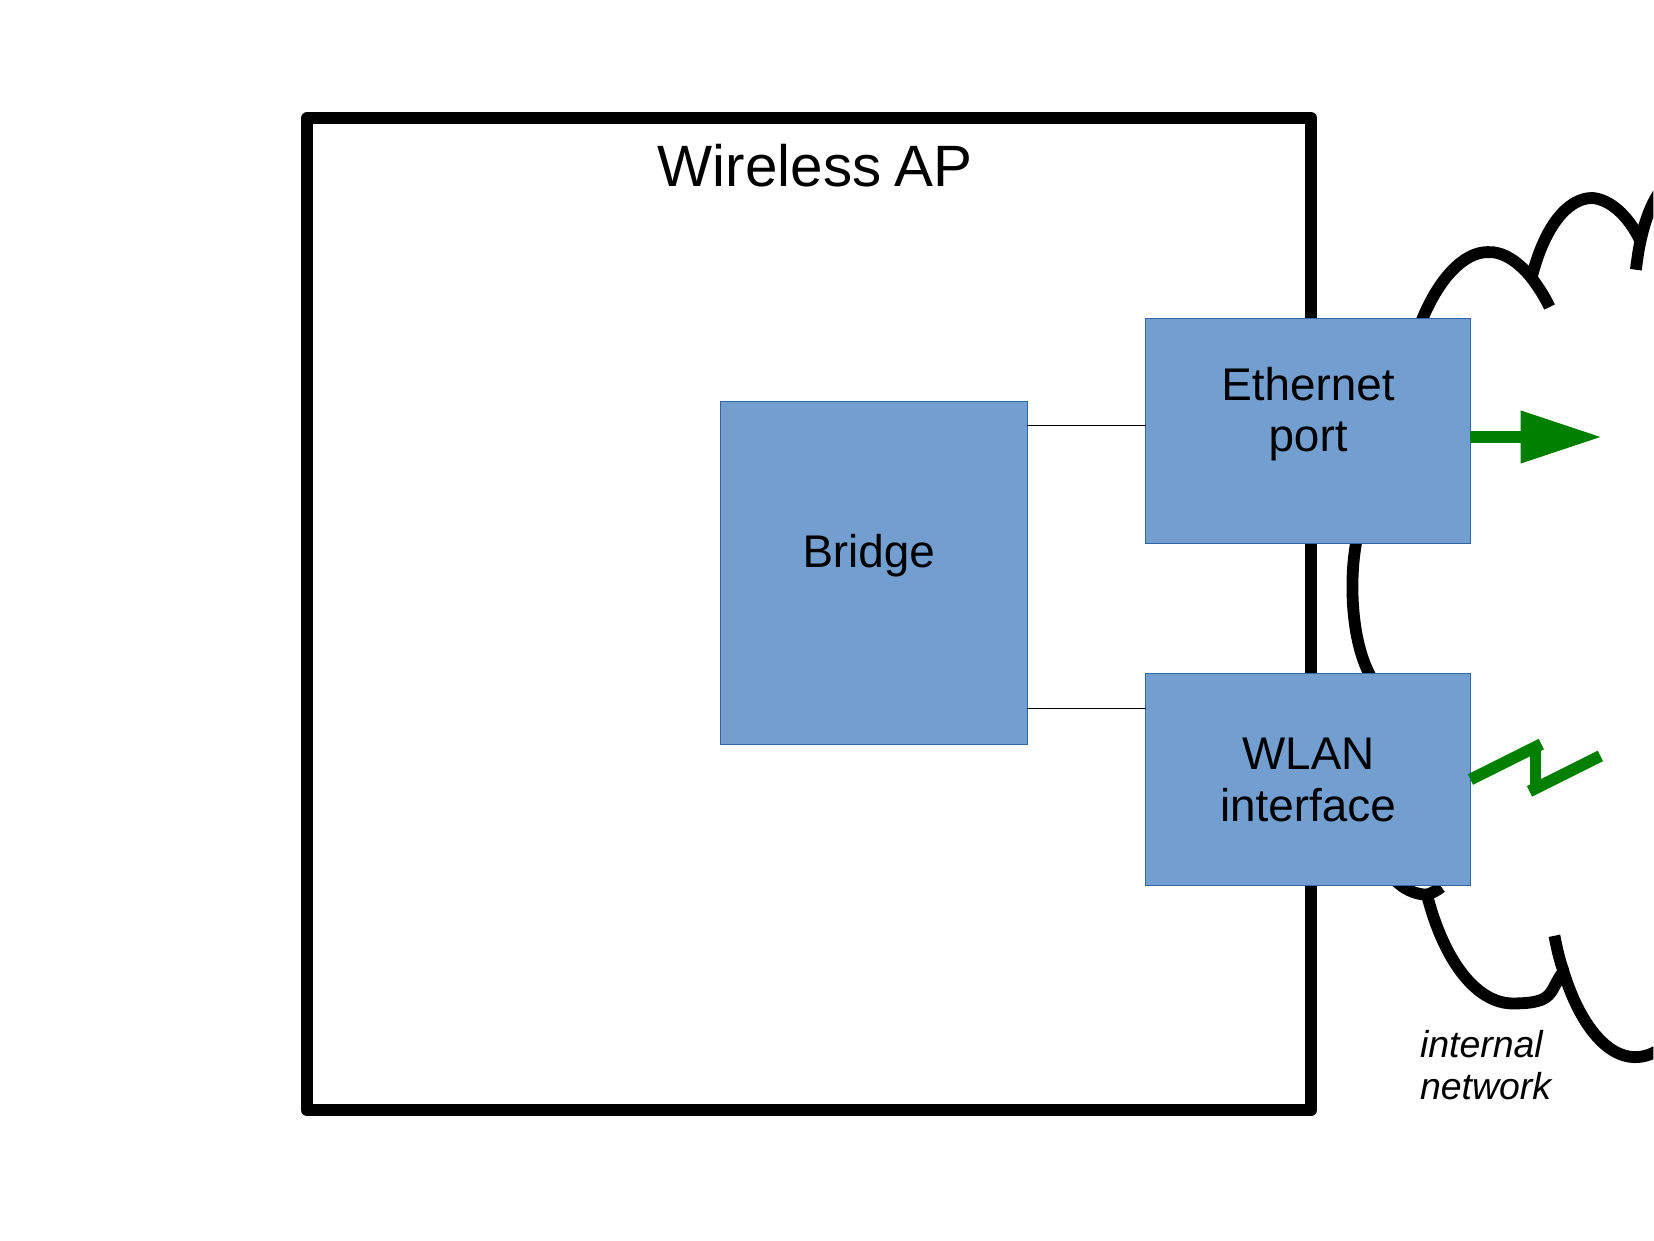

Wireless AP
Ethernet
port
Bridge
WLAN
interface
internal
network